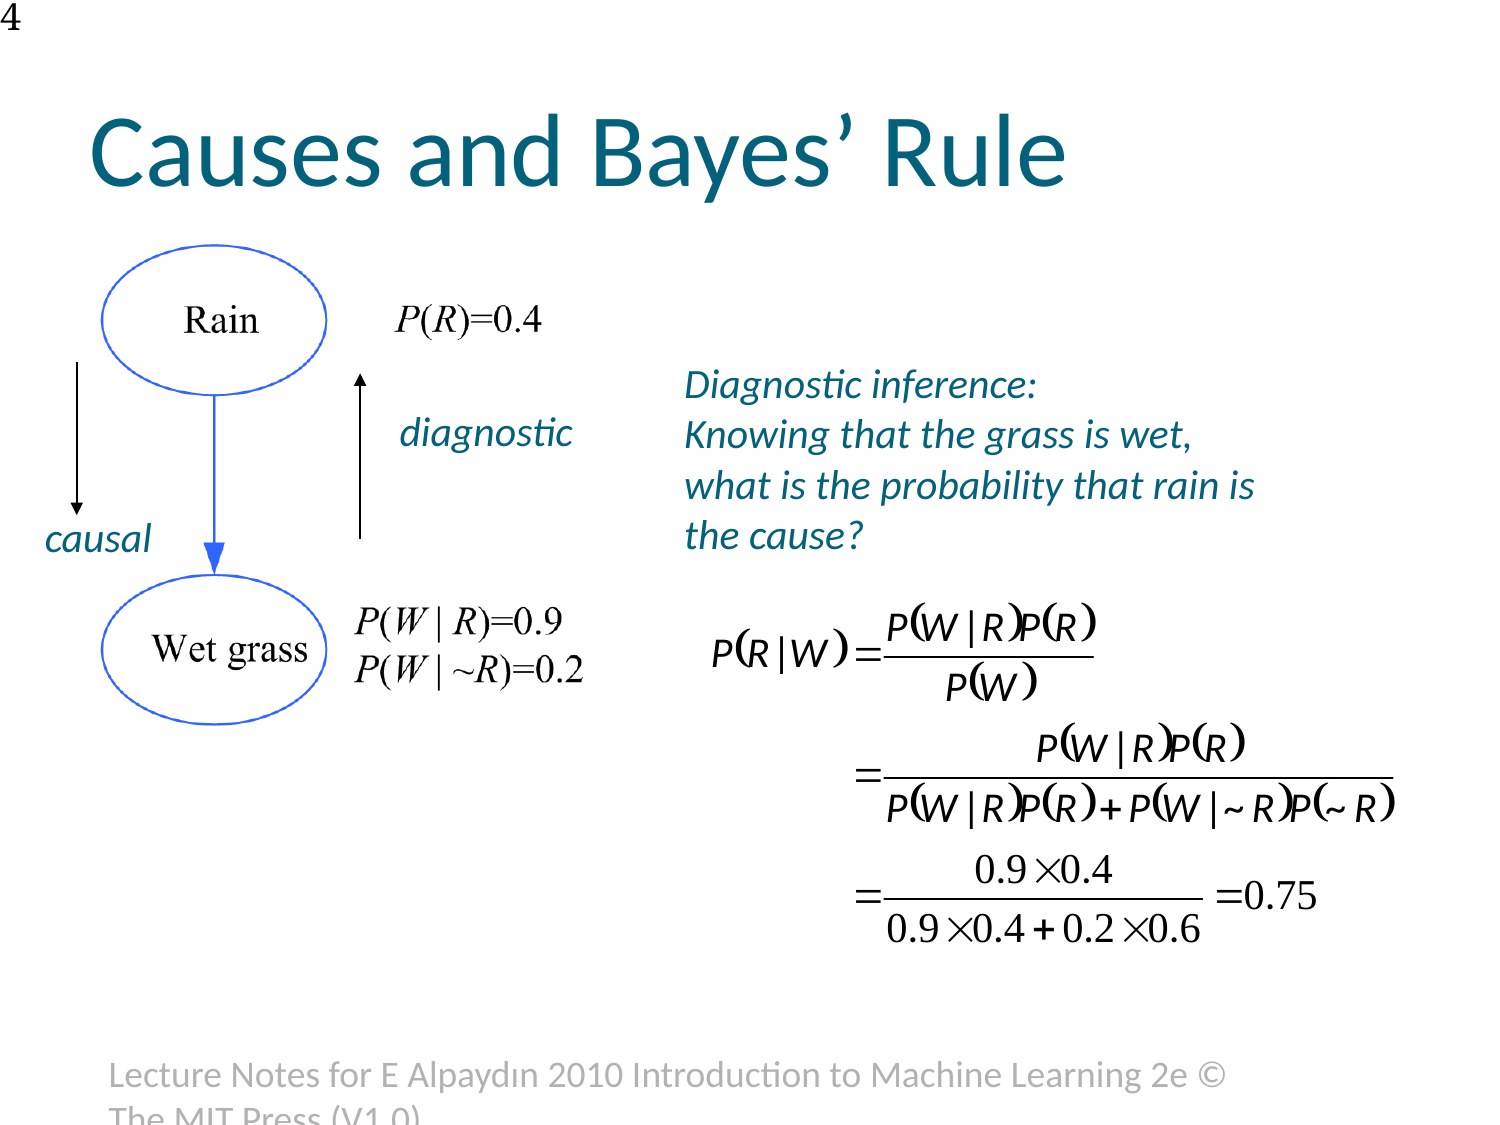

Causes and Bayes’ Rule
Diagnostic inference:
Knowing that the grass is wet,
what is the probability that rain is
the cause?
diagnostic
causal
Lecture Notes for E Alpaydın 2010 Introduction to Machine Learning 2e © The MIT Press (V1.0)